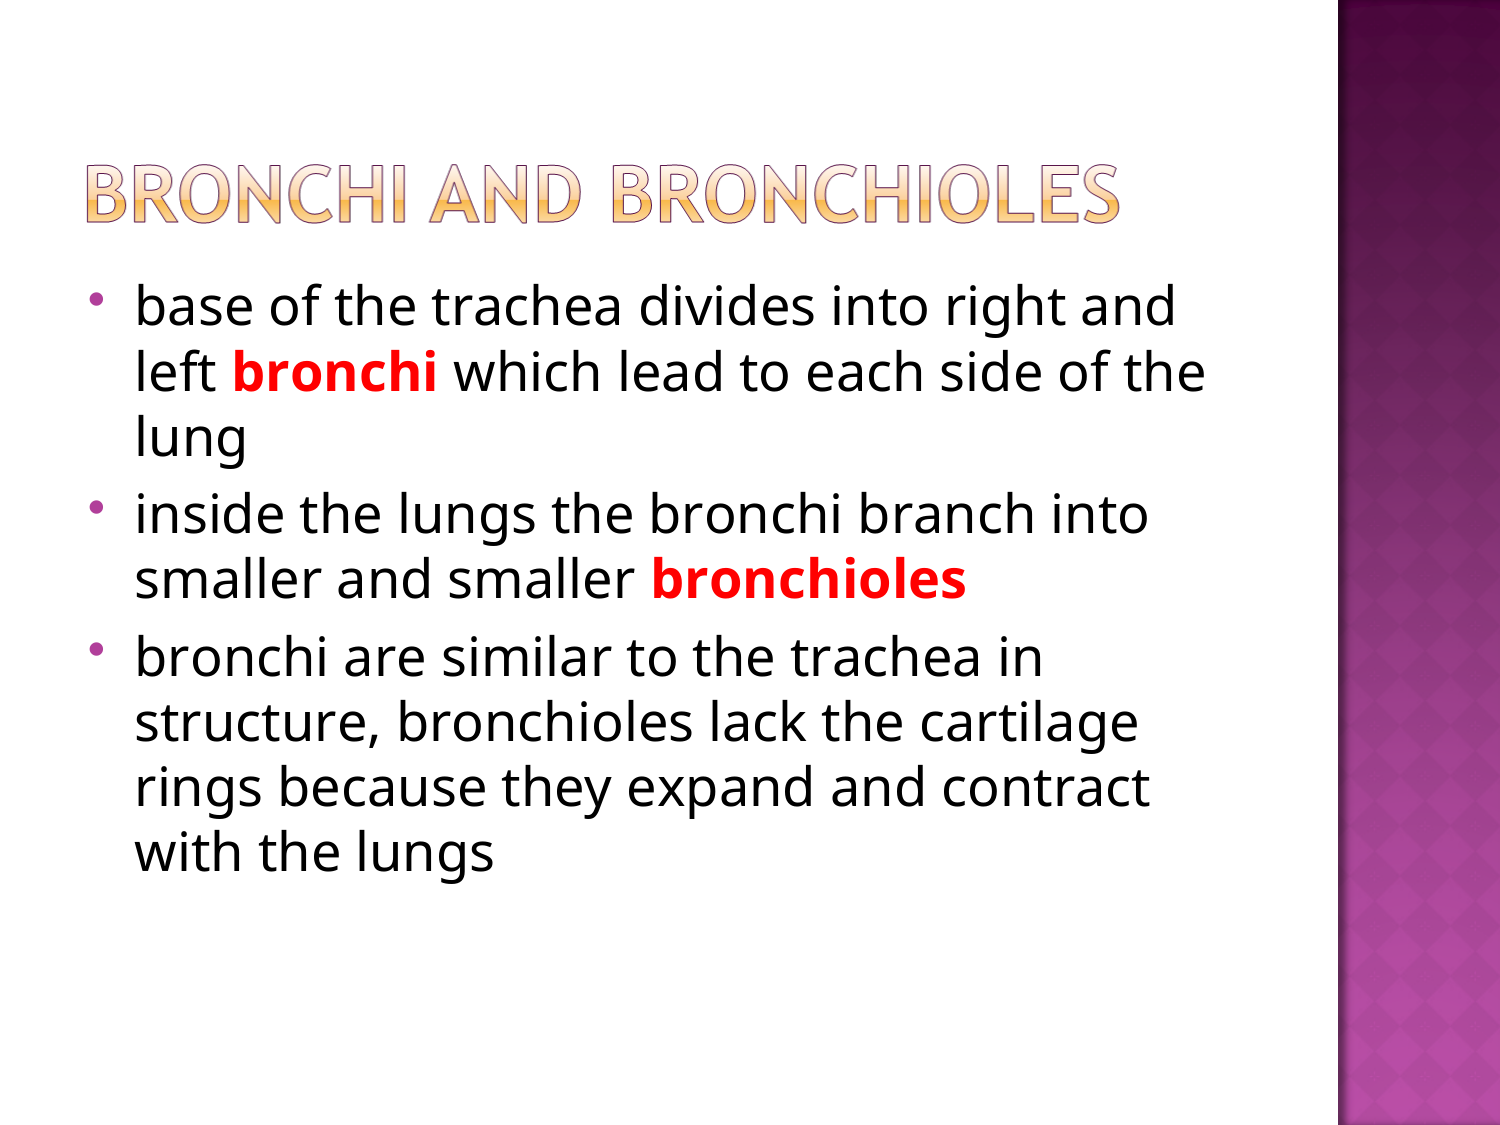

# base of the trachea divides into right and left bronchi which lead to each side of the lung
inside the lungs the bronchi branch into smaller and smaller bronchioles
bronchi are similar to the trachea in structure, bronchioles lack the cartilage rings because they expand and contract with the lungs